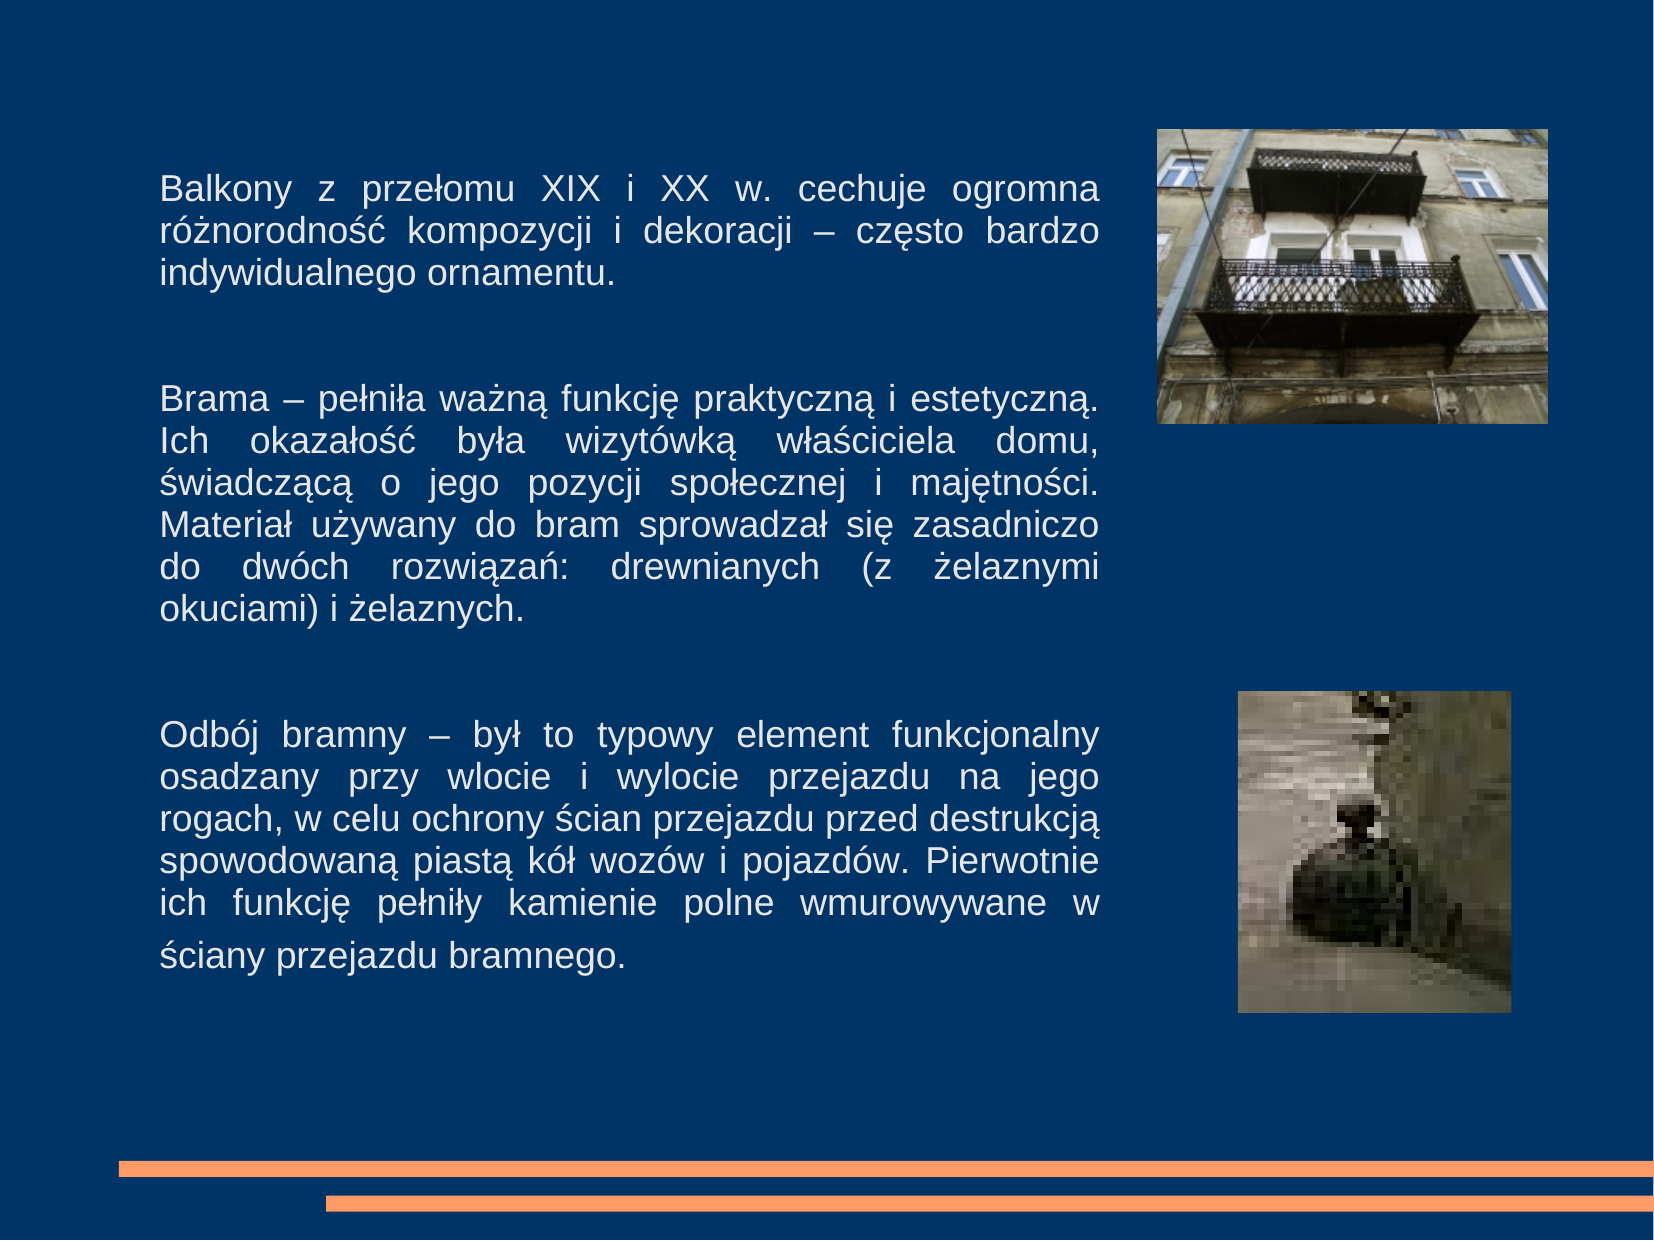

# Balkony z przełomu XIX i XX w. cechuje ogromna różnorodność kompozycji i dekoracji – często bardzo indywidualnego ornamentu.
Brama – pełniła ważną funkcję praktyczną i estetyczną. Ich okazałość była wizytówką właściciela domu, świadczącą o jego pozycji społecznej i majętności. Materiał używany do bram sprowadzał się zasadniczo do dwóch rozwiązań: drewnianych (z żelaznymi okuciami) i żelaznych.
Odbój bramny – był to typowy element funkcjonalny osadzany przy wlocie i wylocie przejazdu na jego rogach, w celu ochrony ścian przejazdu przed destrukcją spowodowaną piastą kół wozów i pojazdów. Pierwotnie ich funkcję pełniły kamienie polne wmurowywane w ściany przejazdu bramnego.